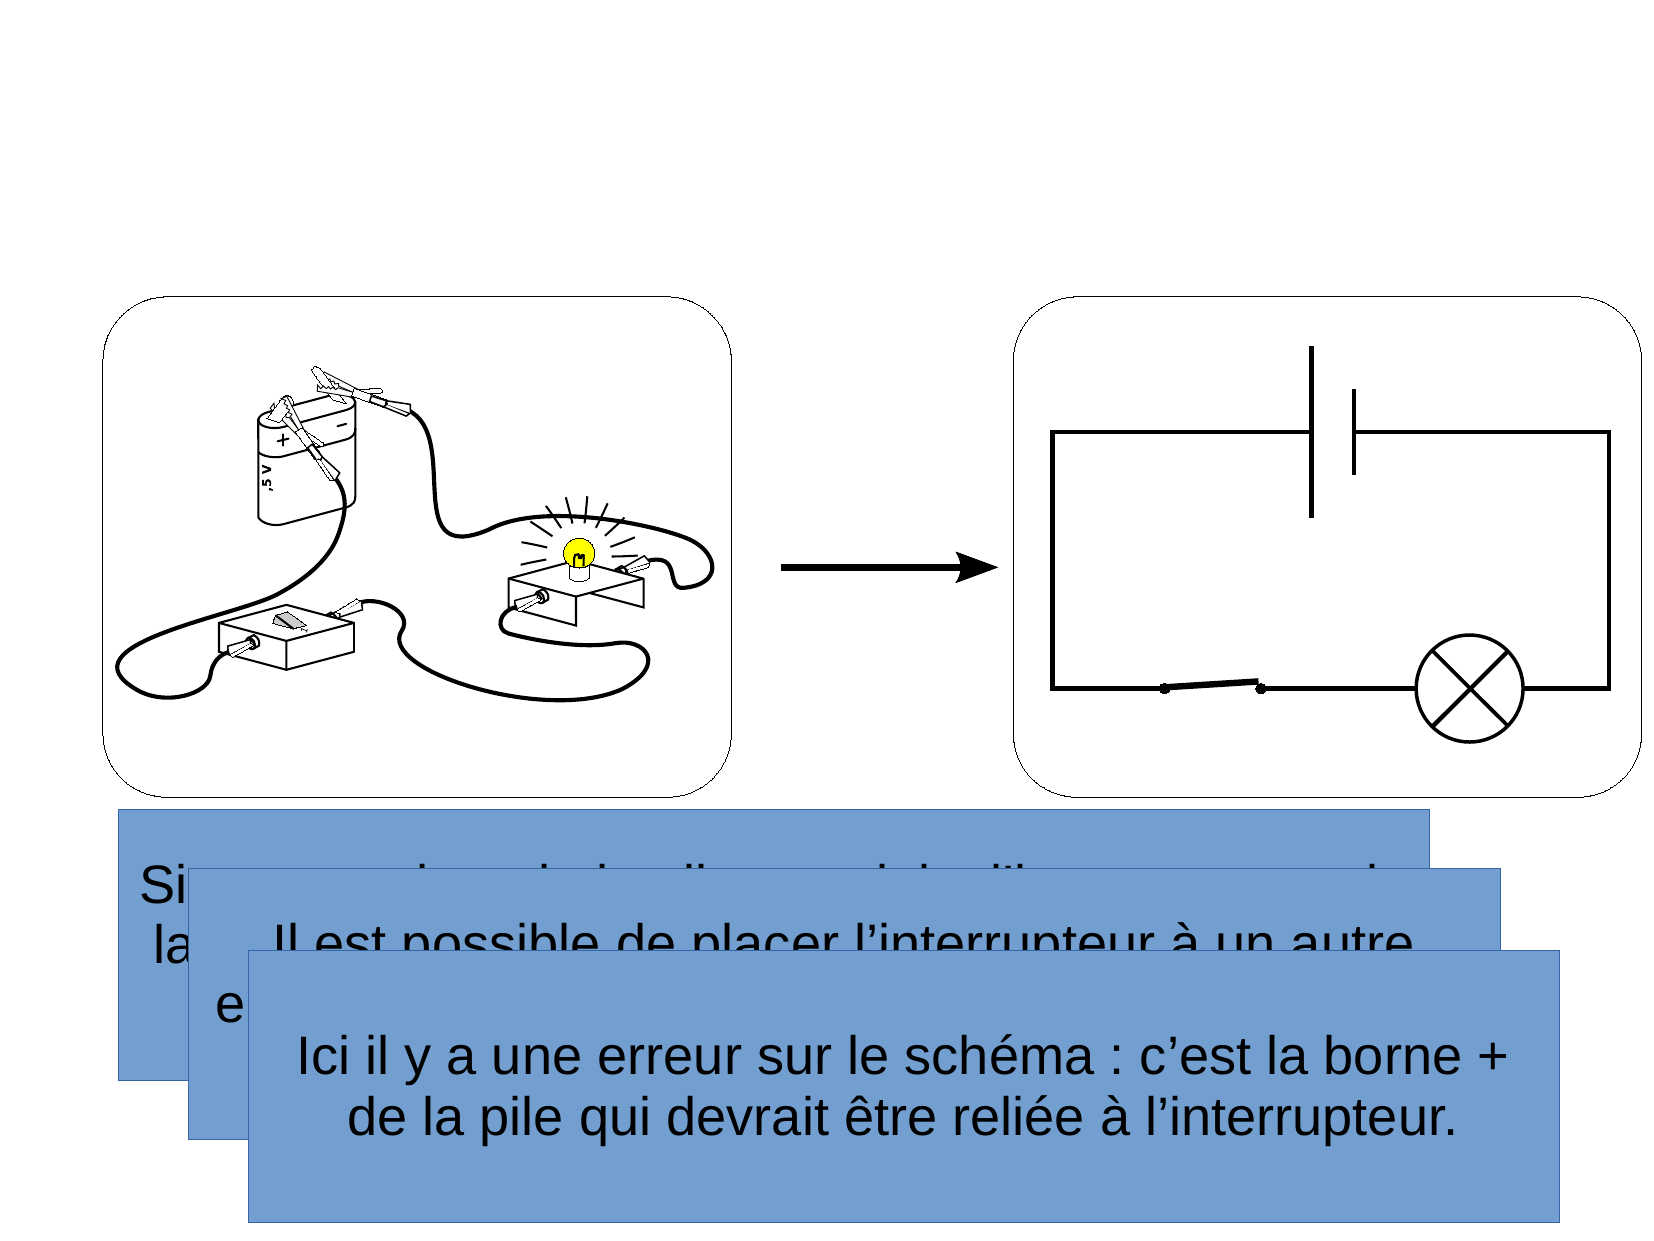

#
Si on pars du + de la pile on rejoint l’interrupteur puis la lampe : l’ordre est le même que sur le dessin : ce schéma est correct.
Il est possible de placer l’interrupteur à un autre endroit à condition de laisser les dipôles dans le bon ordre.
Ici il y a une erreur sur le schéma : c’est la borne + de la pile qui devrait être reliée à l’interrupteur.